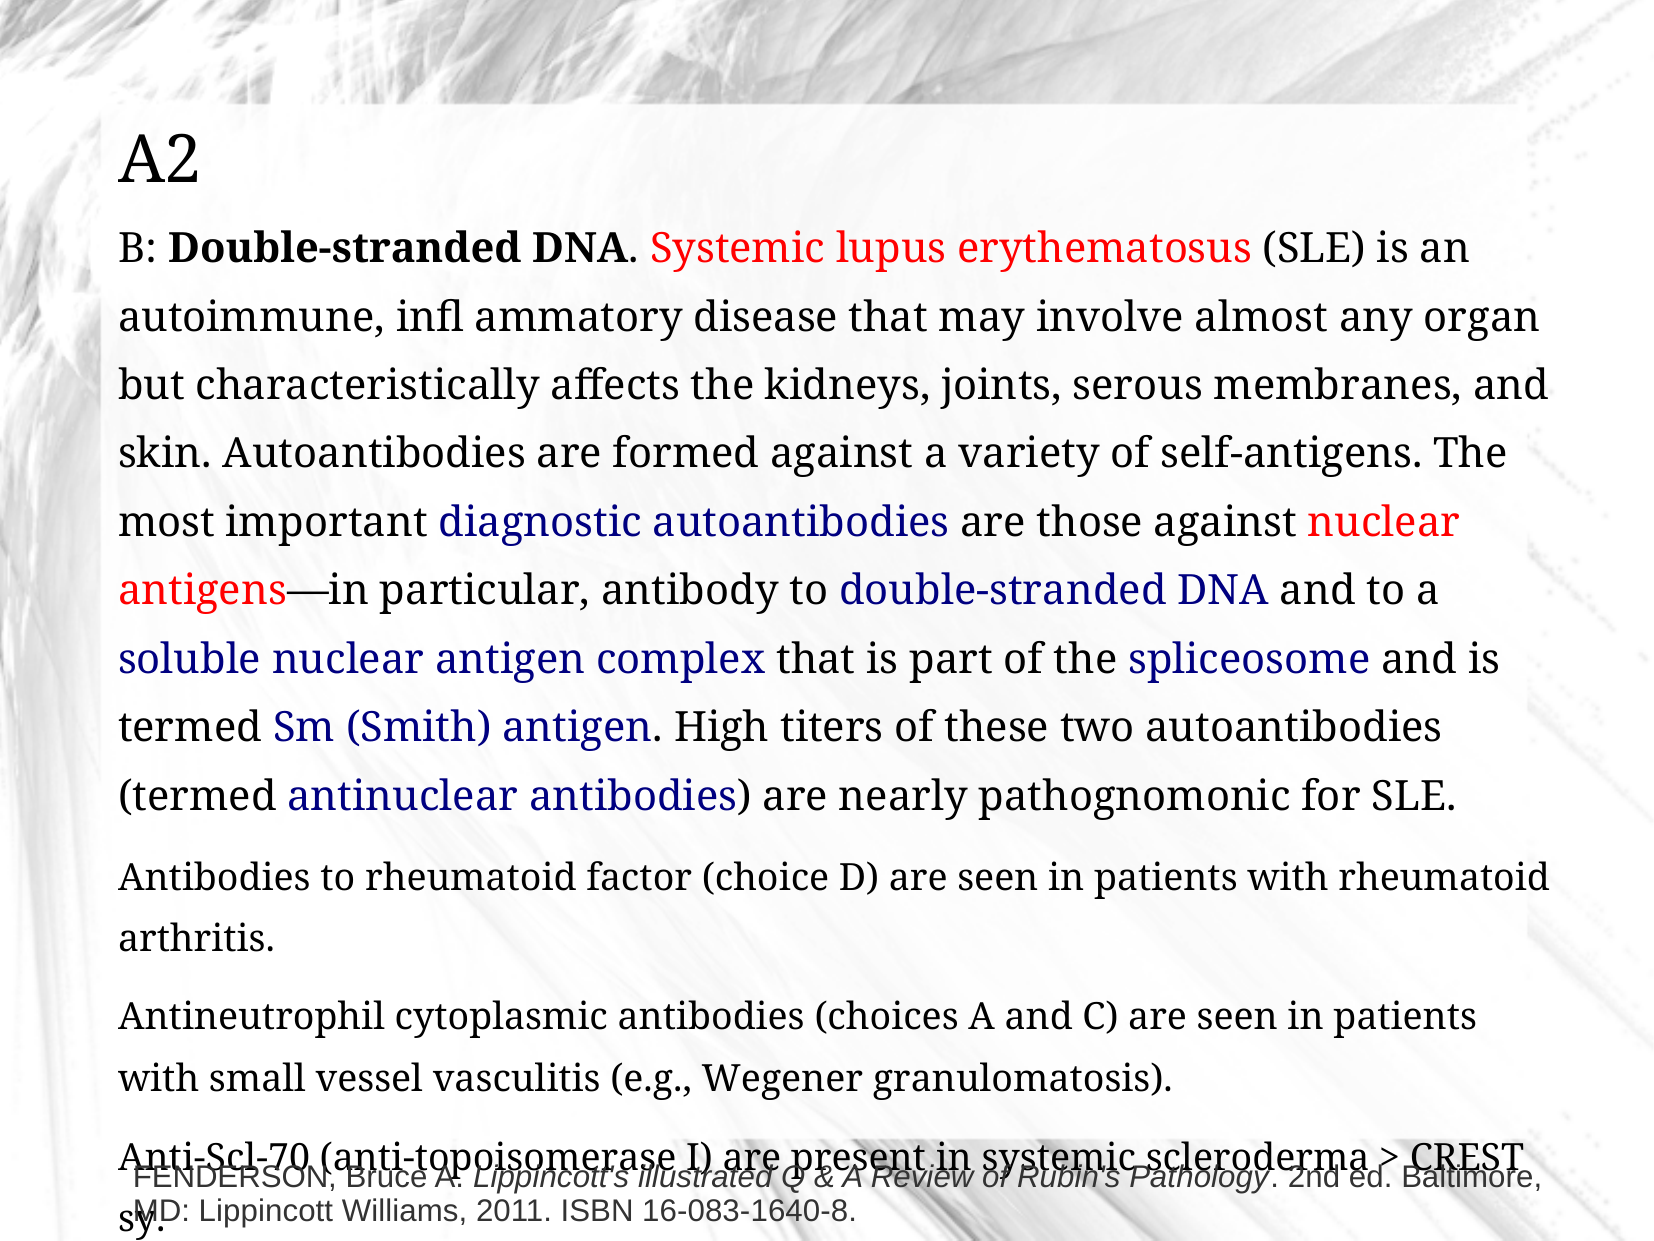

# A2
B: Double-stranded DNA. Systemic lupus erythematosus (SLE) is an autoimmune, infl ammatory disease that may involve almost any organ but characteristically affects the kidneys, joints, serous membranes, and skin. Autoantibodies are formed against a variety of self-antigens. The most important diagnostic autoantibodies are those against nuclear antigens—in particular, antibody to double-stranded DNA and to a soluble nuclear antigen complex that is part of the spliceosome and is termed Sm (Smith) antigen. High titers of these two autoantibodies (termed antinuclear antibodies) are nearly pathognomonic for SLE.
Antibodies to rheumatoid factor (choice D) are seen in patients with rheumatoid arthritis.
Antineutrophil cytoplasmic antibodies (choices A and C) are seen in patients with small vessel vasculitis (e.g., Wegener granulomatosis).
Anti-Scl-70 (anti-topoisomerase I) are present in systemic scleroderma > CREST sy.
Diagnosis: Systemic lupus erythematosus
FENDERSON, Bruce A. Lippincott's illustrated Q & A Review of Rubin's Pathology. 2nd ed. Baltimore, MD: Lippincott Williams, 2011. ISBN 16-083-1640-8.